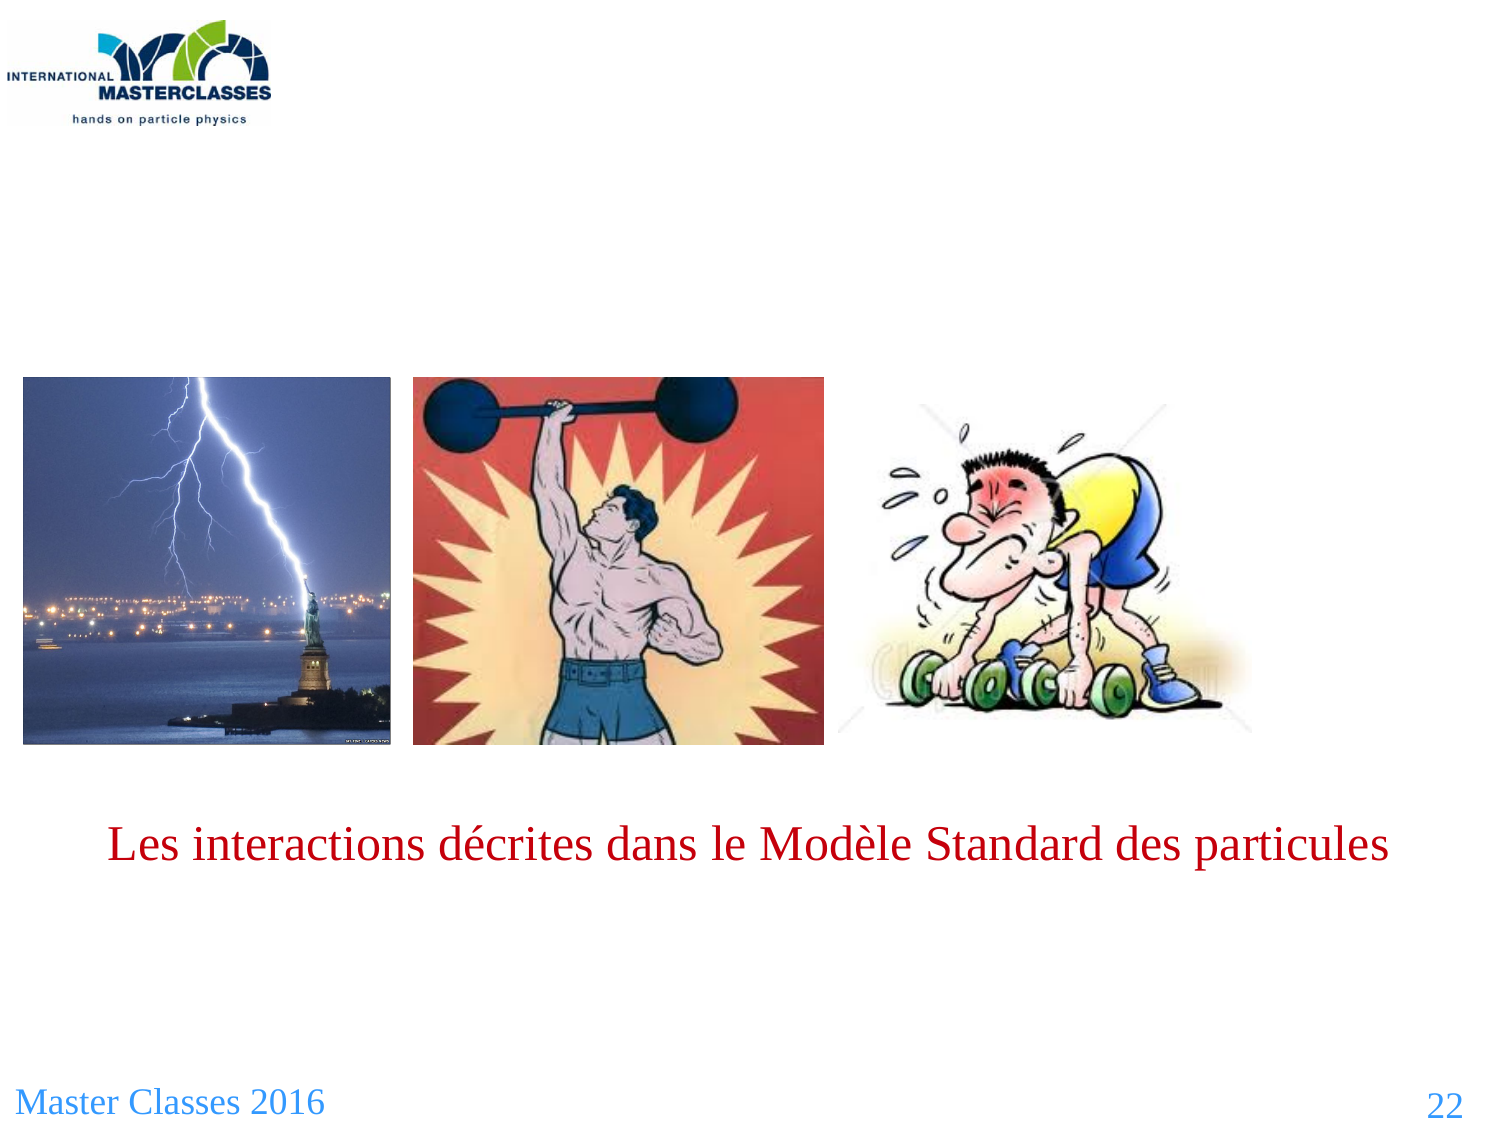

Les interactions décrites dans le Modèle Standard des particules
Master Classes 2016
22